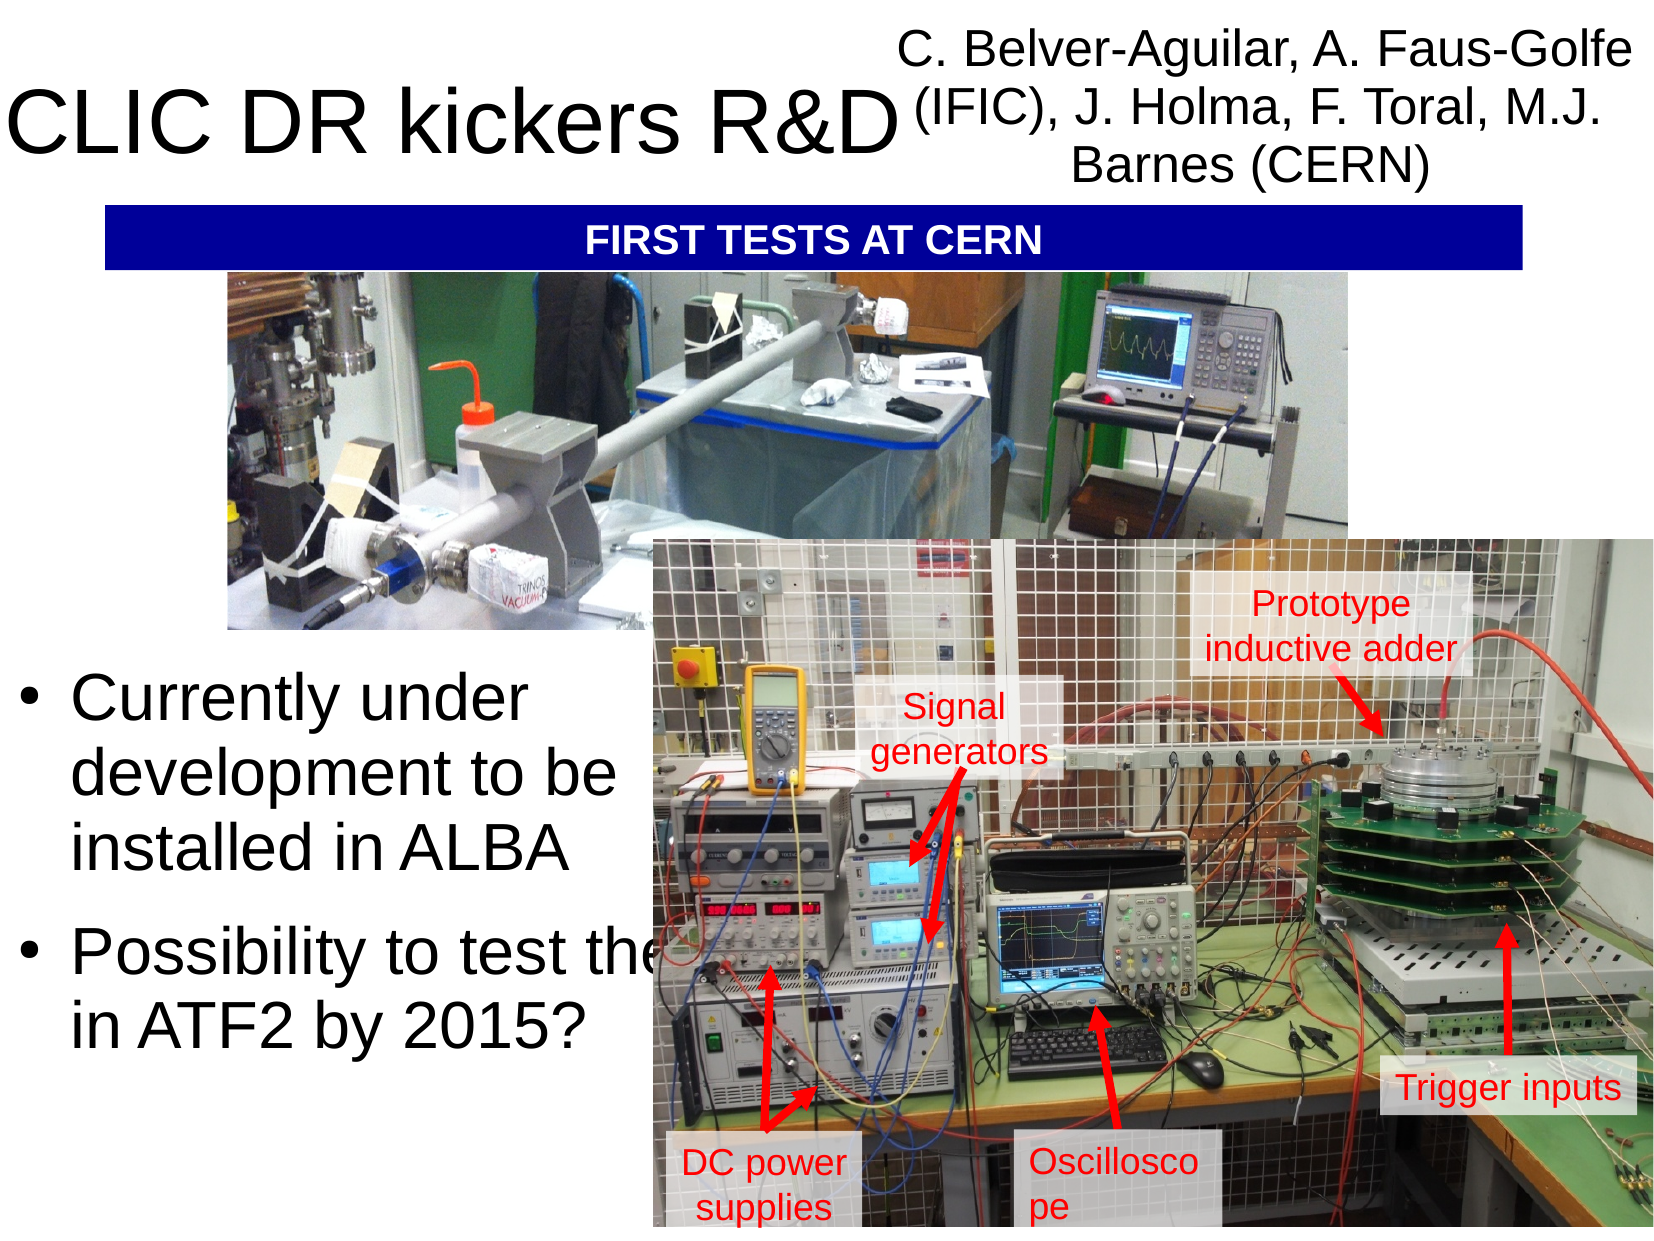

C. Belver-Aguilar, A. Faus-Golfe (IFIC), J. Holma, F. Toral, M.J. Barnes (CERN)
# CLIC DR kickers R&D
FIRST TESTS AT CERN
Prototype
inductive adder
Signal
generators
Trigger inputs
Oscilloscope
DC power
supplies
Currently under development to be installed in ALBA
Possibility to test them in ATF2 by 2015?